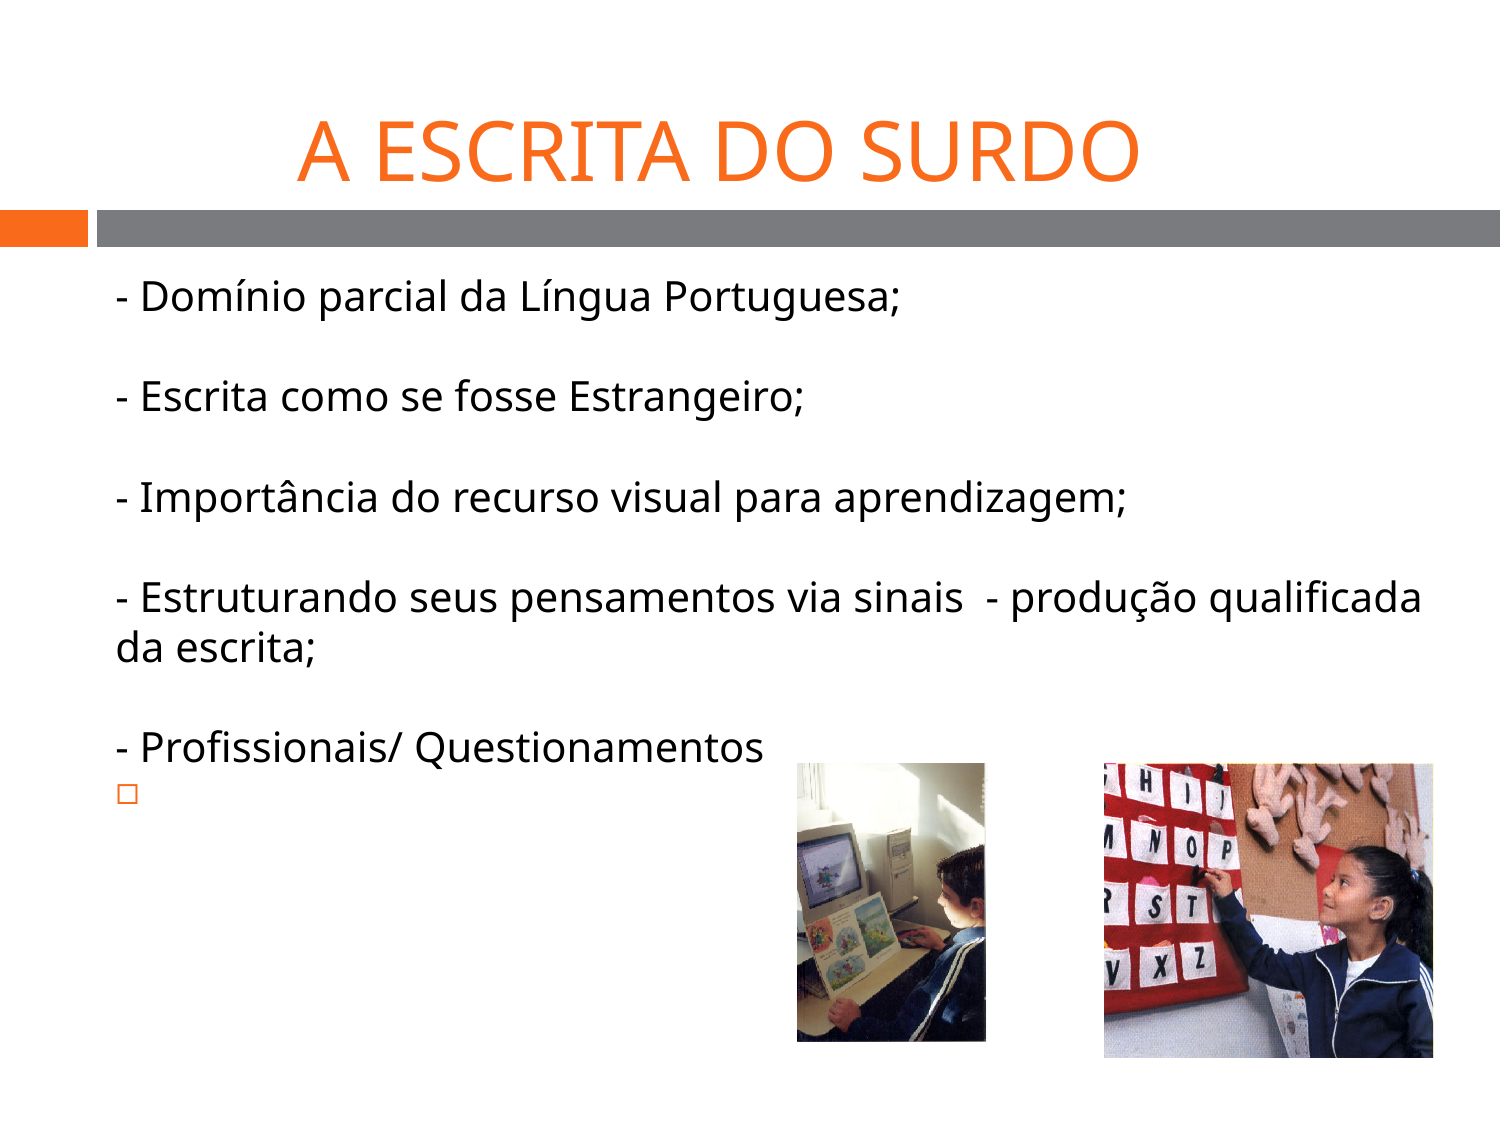

# A ESCRITA DO SURDO
- Domínio parcial da Língua Portuguesa;
- Escrita como se fosse Estrangeiro;
- Importância do recurso visual para aprendizagem;
- Estruturando seus pensamentos via sinais - produção qualificada da escrita;
- Profissionais/ Questionamentos